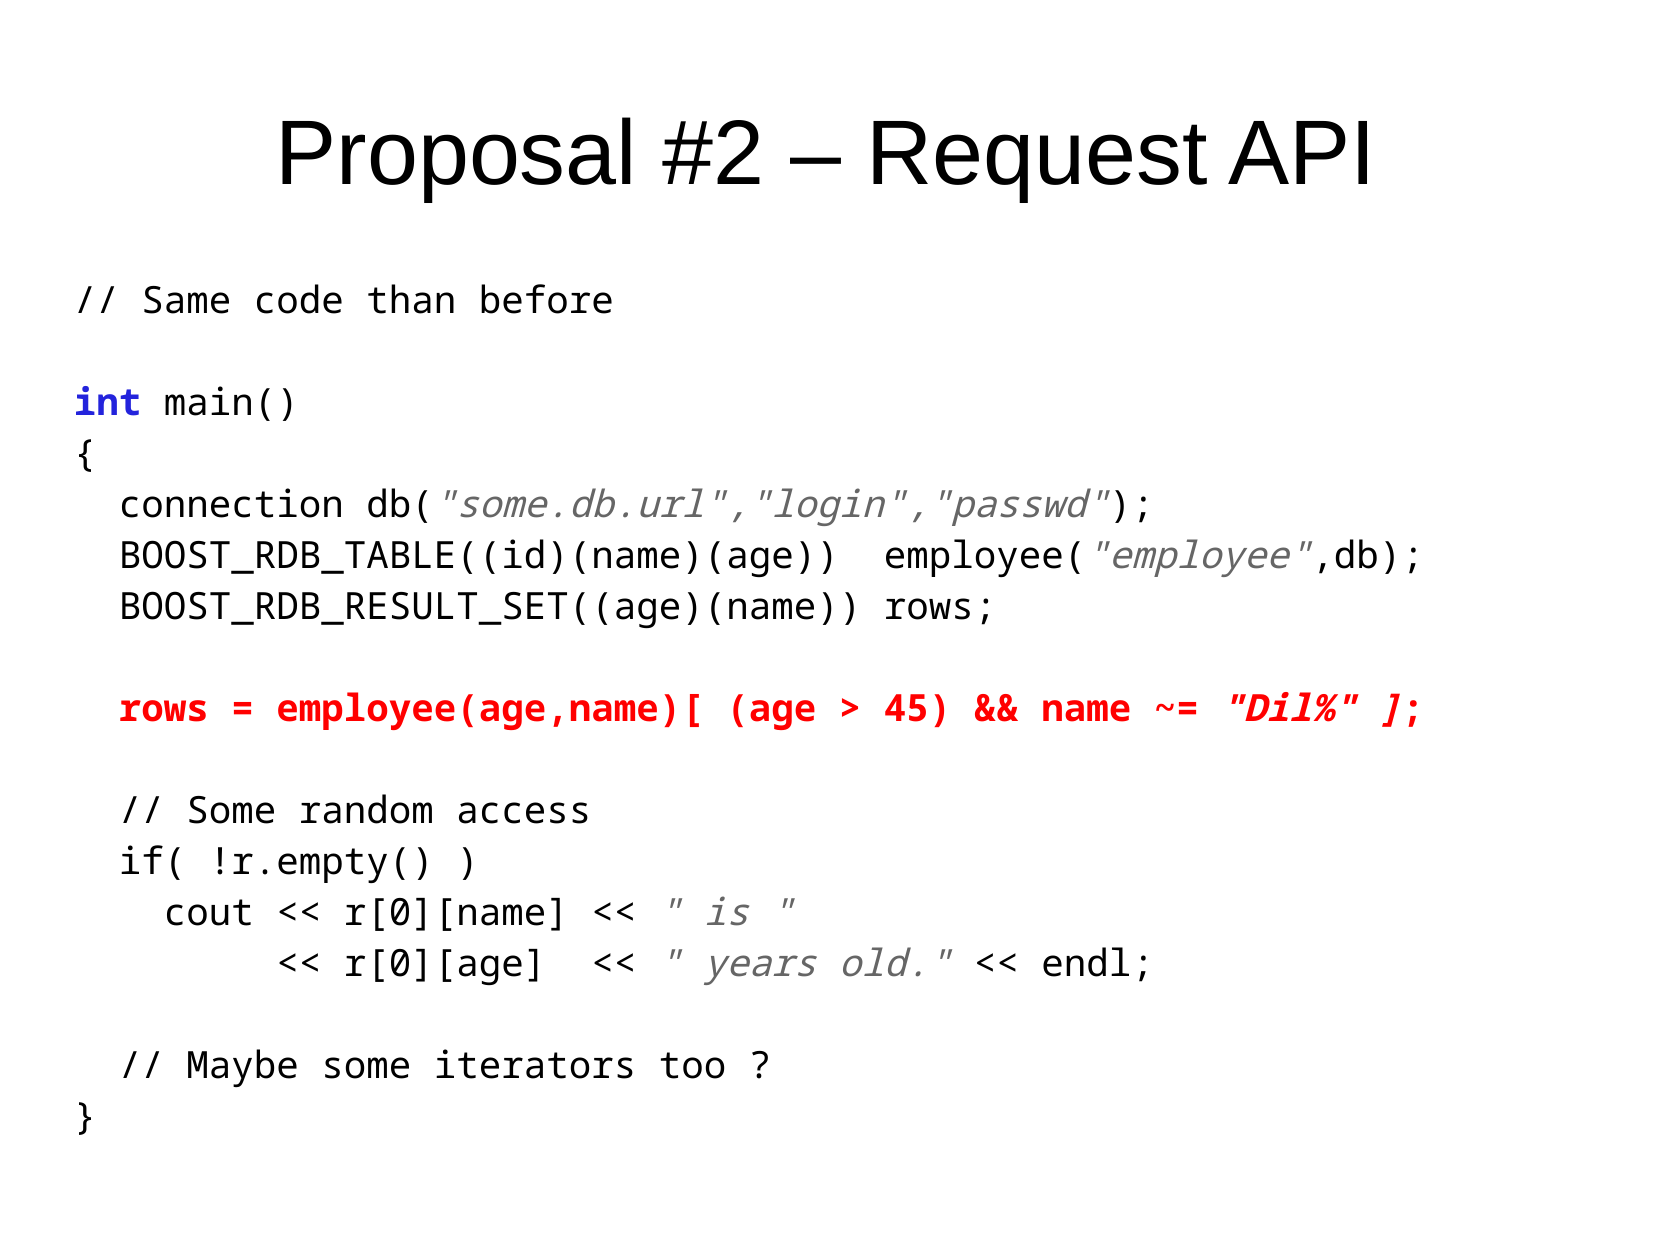

# Proposal #2 – Request API
// Same code than before
int main()
{
 connection db("some.db.url","login","passwd");
 BOOST_RDB_TABLE((id)(name)(age)) employee("employee",db);
 BOOST_RDB_RESULT_SET((age)(name)) rows;
 rows = employee(age,name)[ (age > 45) && name ~= "Dil%" ];
 // Some random access
 if( !r.empty() )
 cout << r[0][name] << " is "
 << r[0][age] << " years old." << endl;
 // Maybe some iterators too ?
}